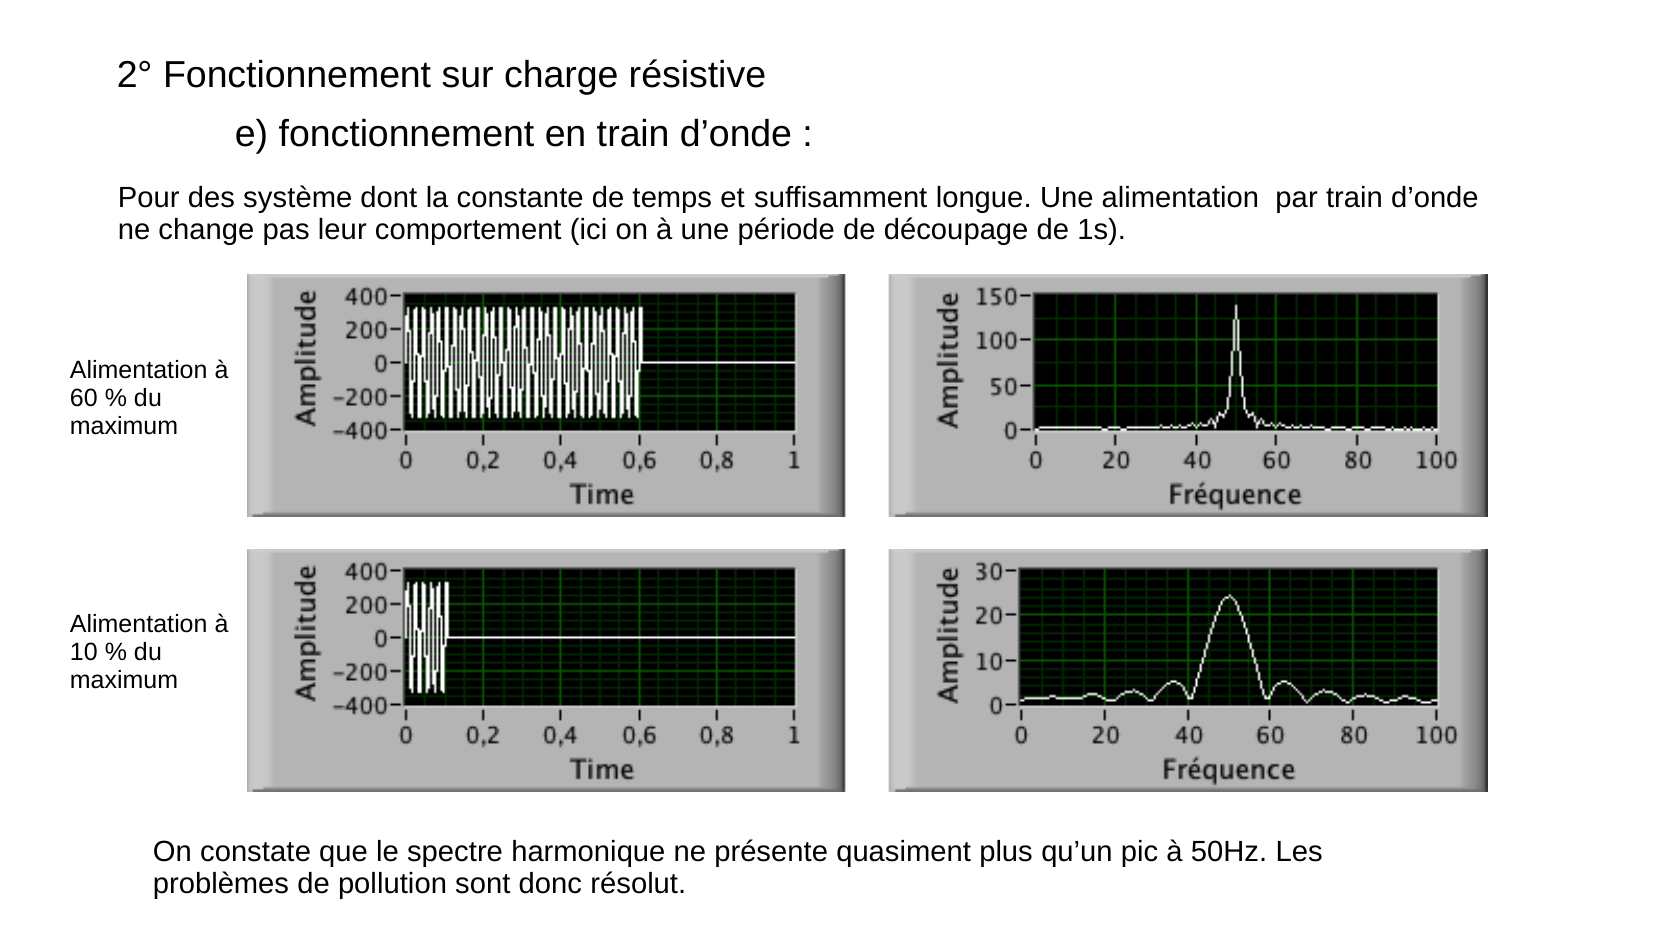

2° Fonctionnement sur charge résistive
e) fonctionnement en train d’onde :
Pour des système dont la constante de temps et suffisamment longue. Une alimentation par train d’onde ne change pas leur comportement (ici on à une période de découpage de 1s).
Alimentation à 60 % du maximum
Alimentation à 10 % du maximum
On constate que le spectre harmonique ne présente quasiment plus qu’un pic à 50Hz. Les problèmes de pollution sont donc résolut.